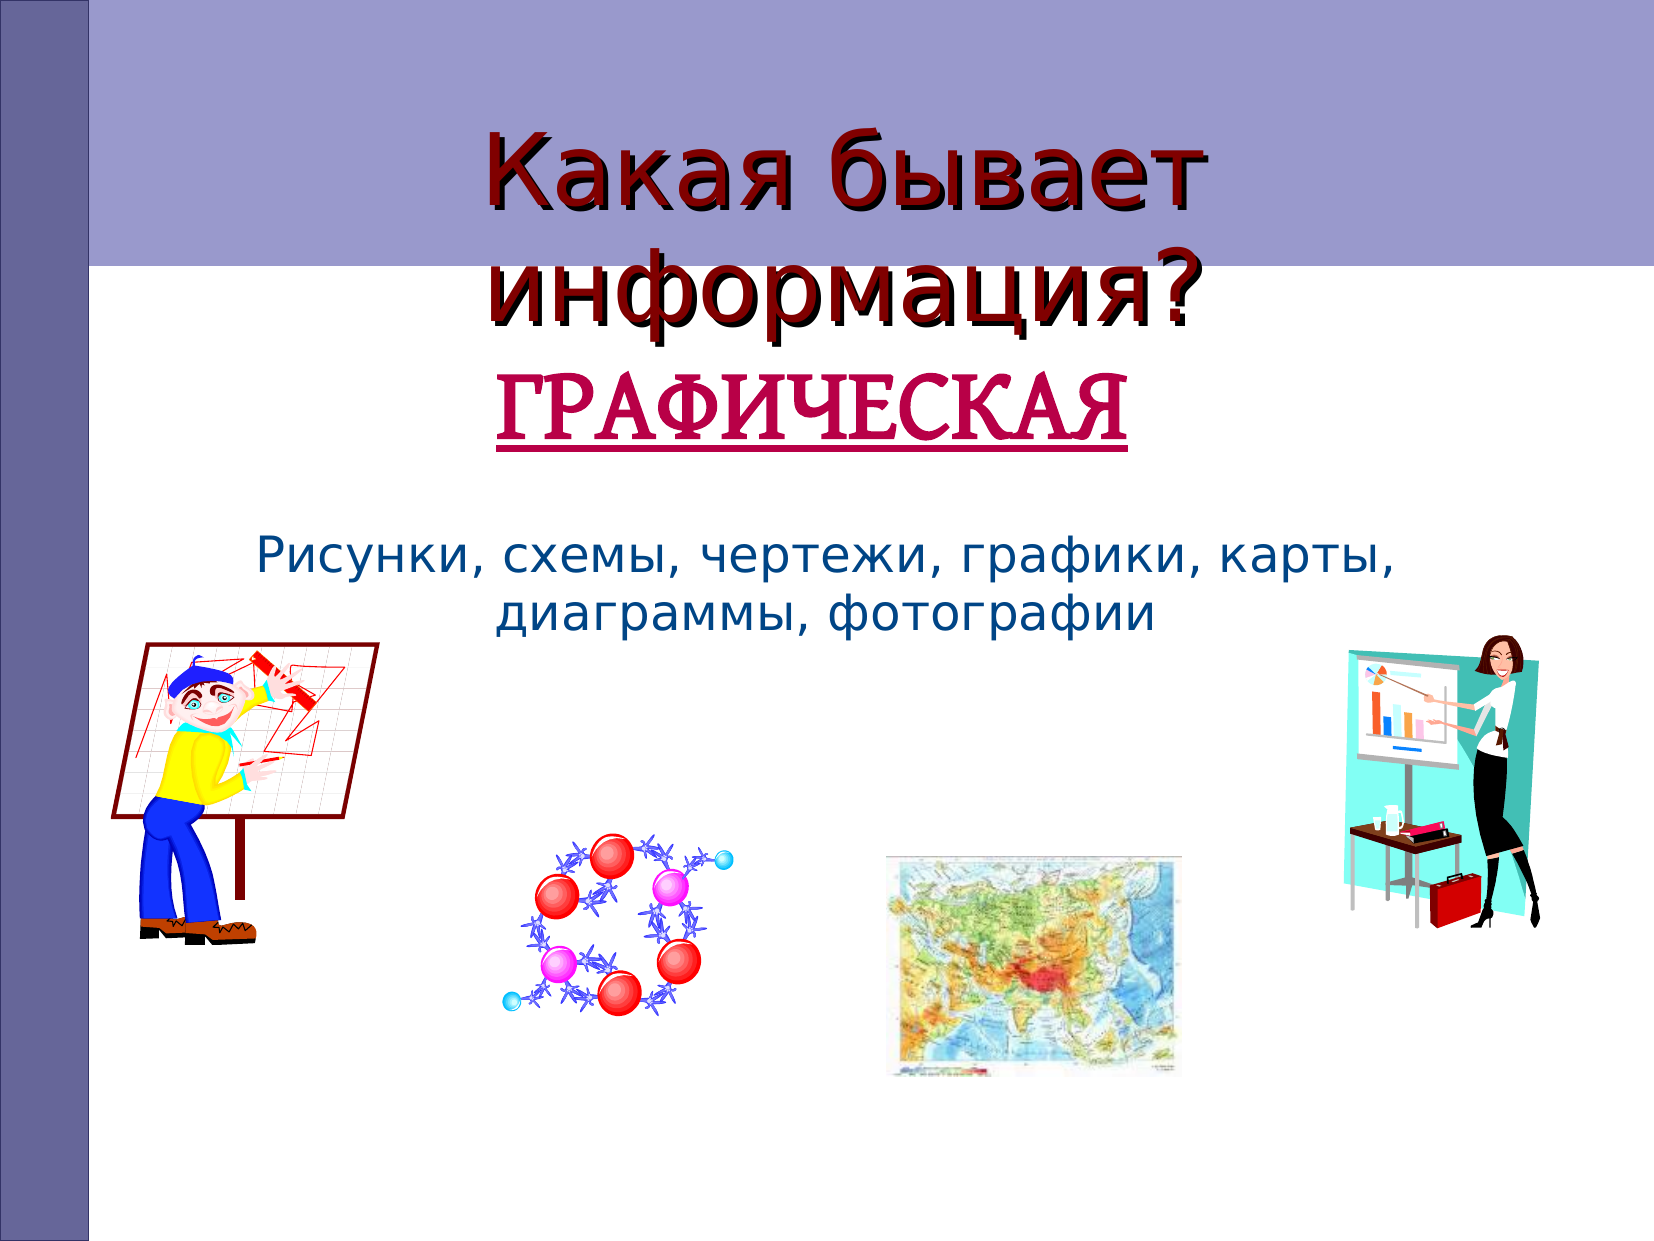

Какая бывает информация?
ГРАФИЧЕСКАЯ
Рисунки, схемы, чертежи, графики, карты, диаграммы, фотографии